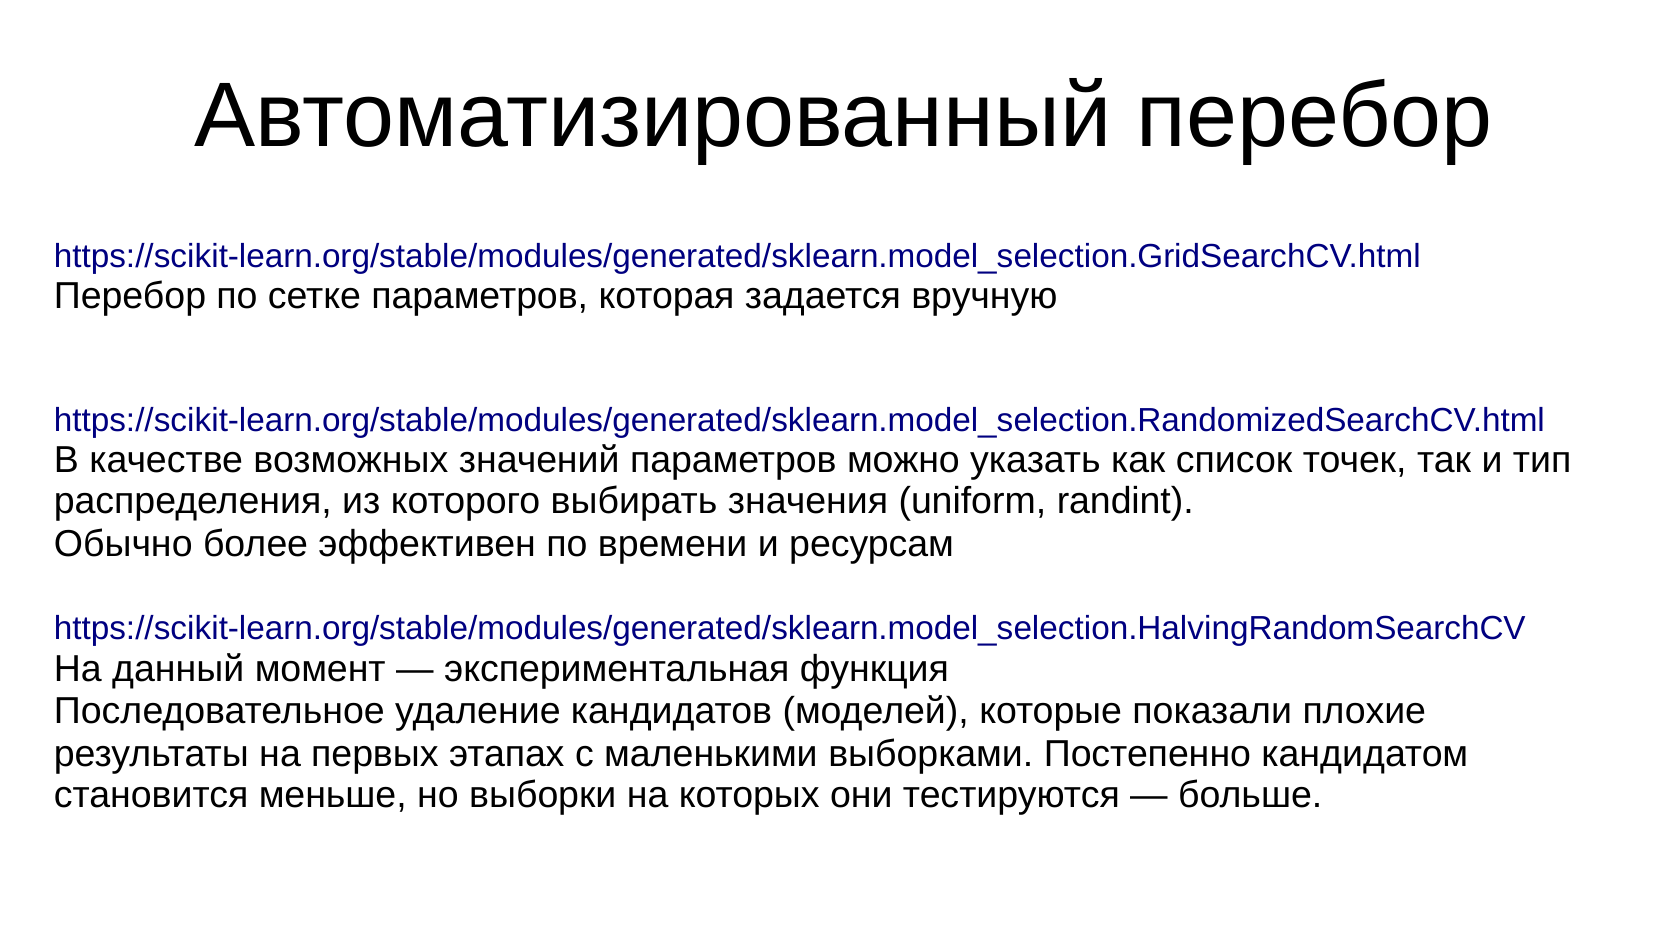

# Автоматизированный перебор
https://scikit-learn.org/stable/modules/generated/sklearn.model_selection.GridSearchCV.html
Перебор по сетке параметров, которая задается вручную
https://scikit-learn.org/stable/modules/generated/sklearn.model_selection.RandomizedSearchCV.html
В качестве возможных значений параметров можно указать как список точек, так и тип распределения, из которого выбирать значения (uniform, randint).
Обычно более эффективен по времени и ресурсам
https://scikit-learn.org/stable/modules/generated/sklearn.model_selection.HalvingRandomSearchCV
На данный момент — экспериментальная функция
Последовательное удаление кандидатов (моделей), которые показали плохие результаты на первых этапах с маленькими выборками. Постепенно кандидатом становится меньше, но выборки на которых они тестируются — больше.